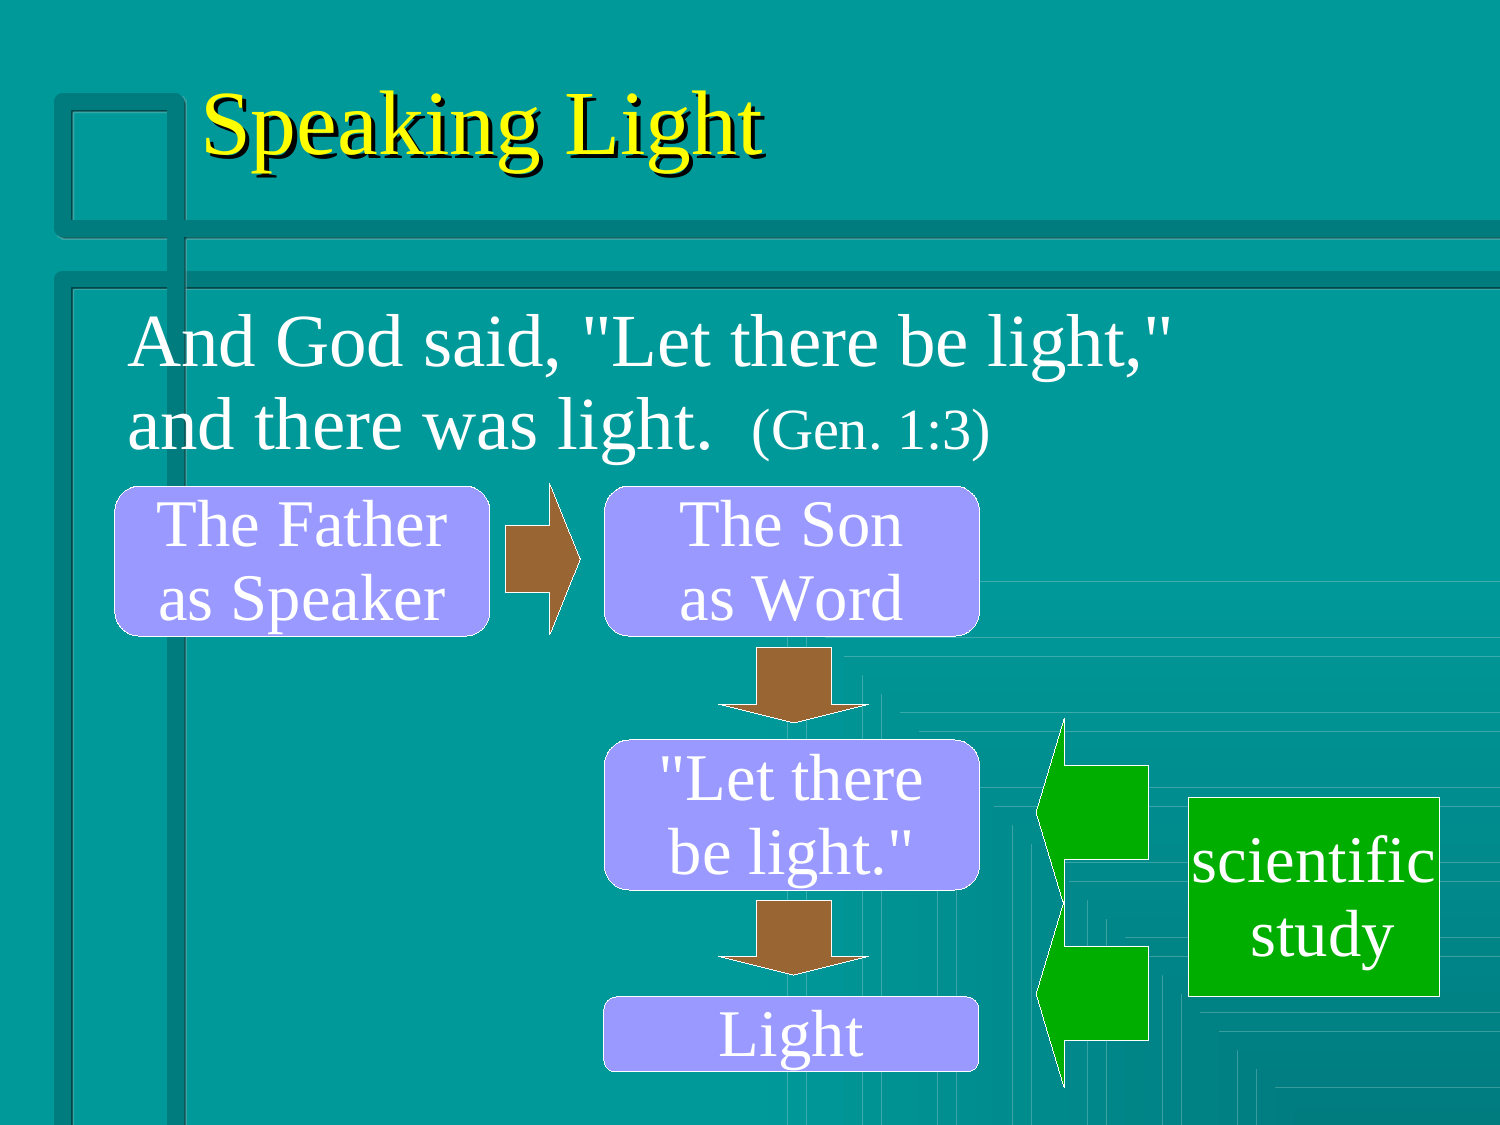

# Speaking Light
And God said, "Let there be light," and there was light. (Gen. 1:3)
The Father
as Speaker
The Son
as Word
"Let there
be light."
scientific
 study
Light